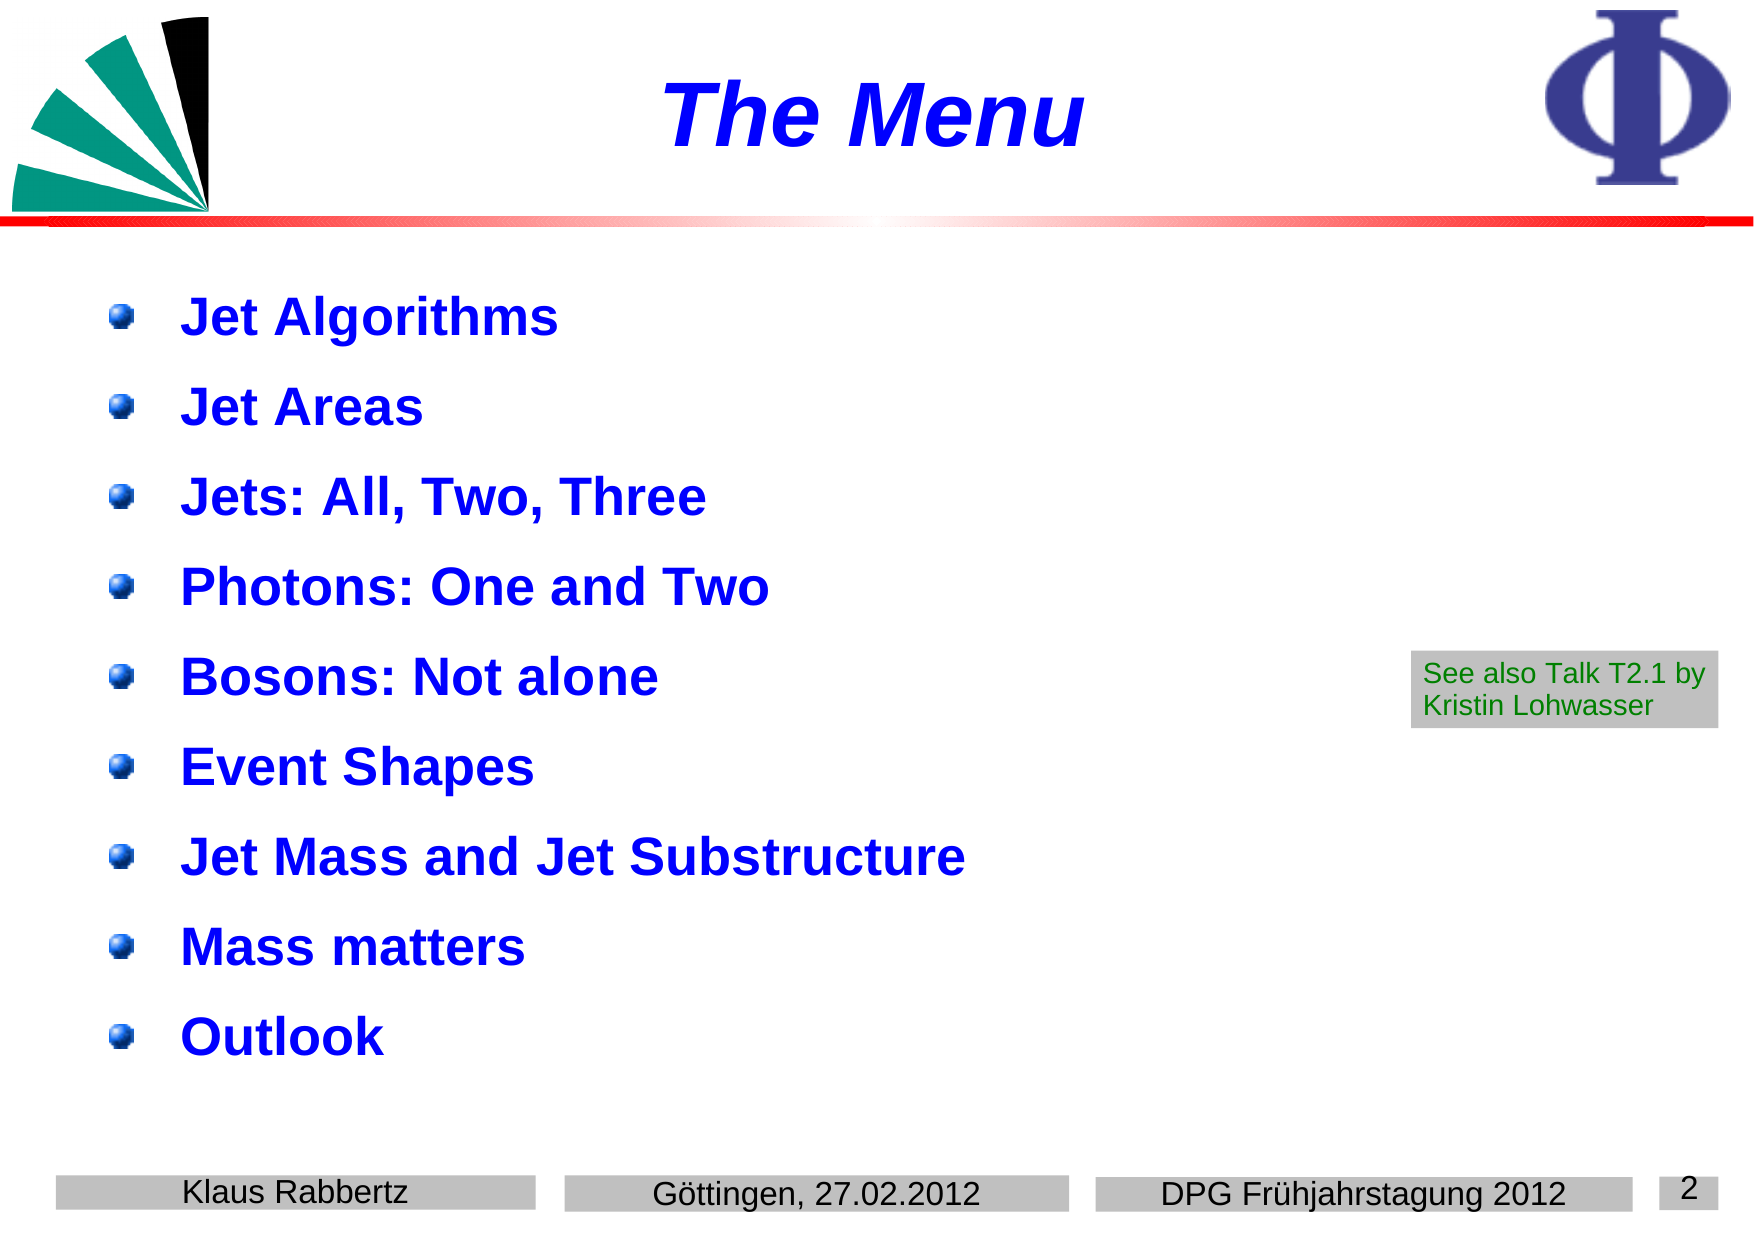

# The Menu
Jet Algorithms
Jet Areas
Jets: All, Two, Three
Photons: One and Two
Bosons: Not alone
Event Shapes
Jet Mass and Jet Substructure
Mass matters
Outlook
See also Talk T2.1 by
Kristin Lohwasser